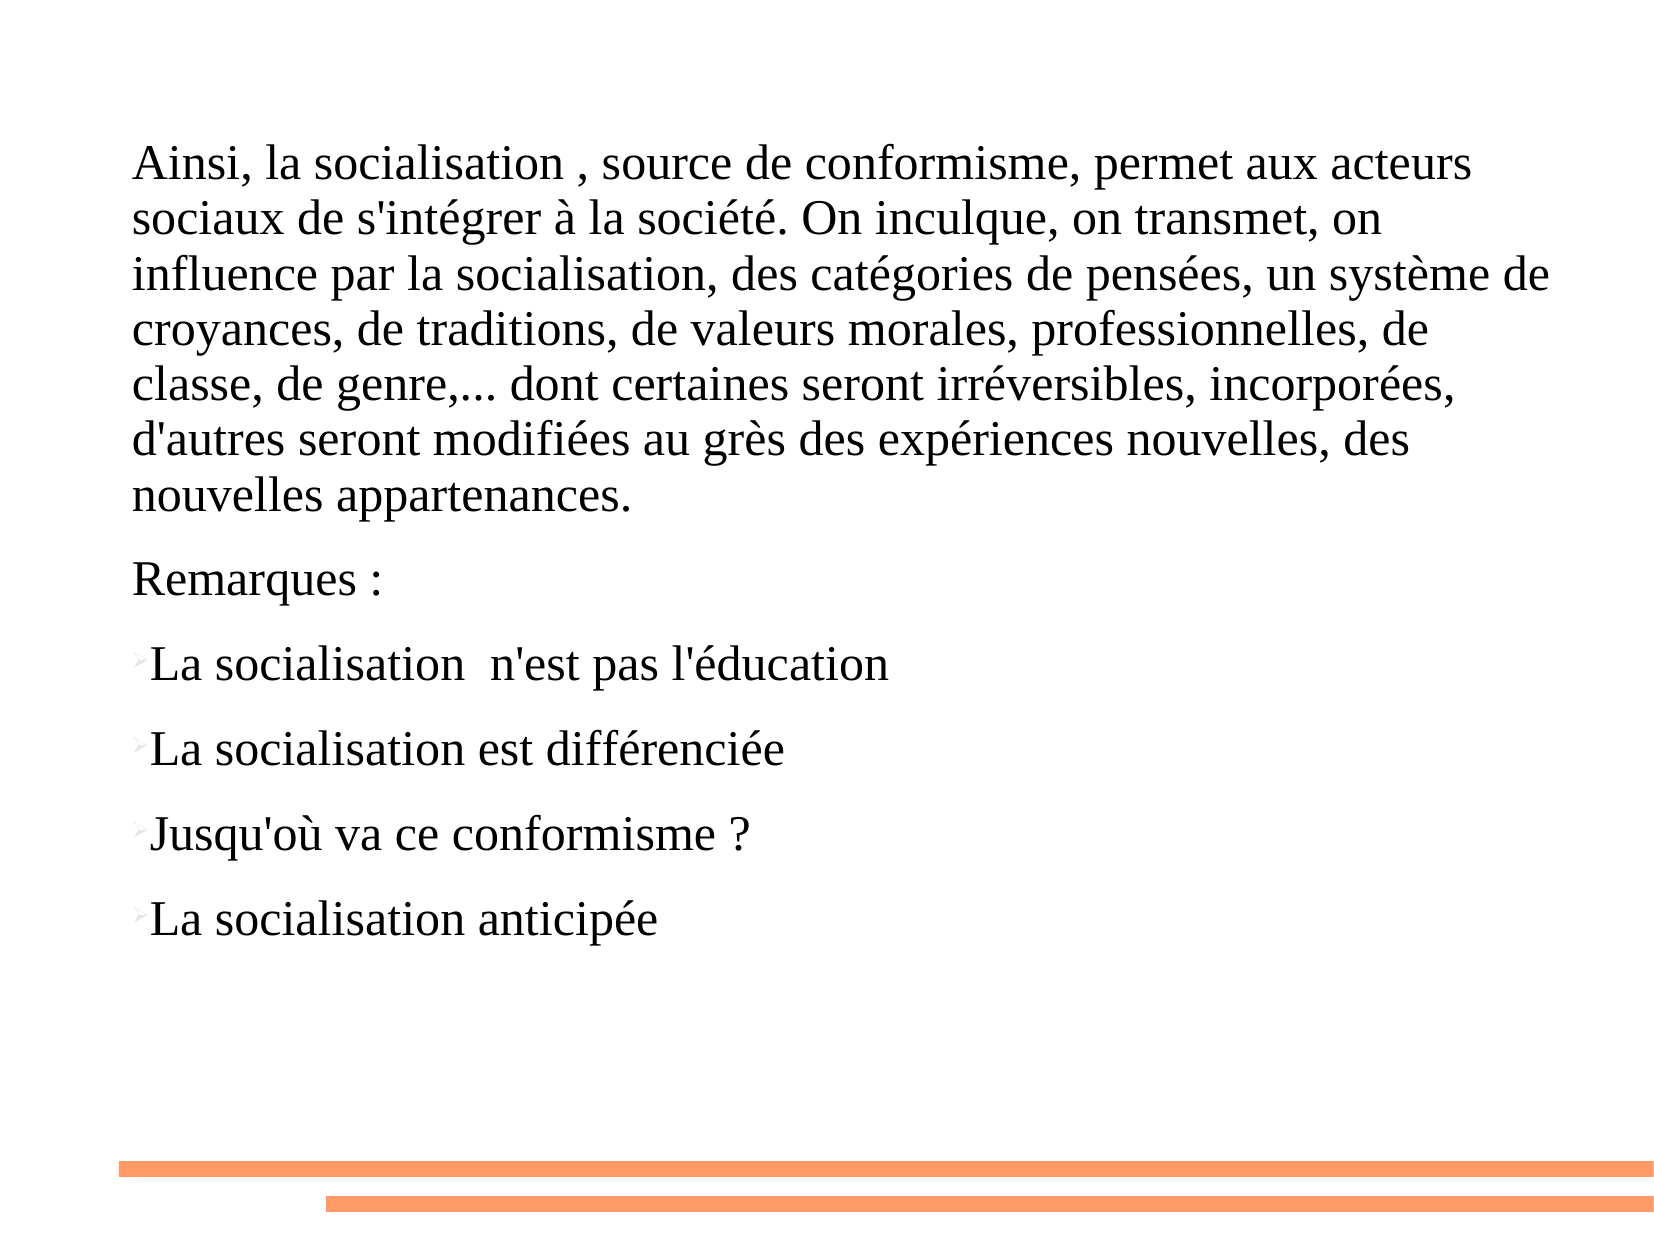

# Ainsi, la socialisation , source de conformisme, permet aux acteurs sociaux de s'intégrer à la société. On inculque, on transmet, on influence par la socialisation, des catégories de pensées, un système de croyances, de traditions, de valeurs morales, professionnelles, de classe, de genre,... dont certaines seront irréversibles, incorporées, d'autres seront modifiées au grès des expériences nouvelles, des nouvelles appartenances.
Remarques :
La socialisation n'est pas l'éducation
La socialisation est différenciée
Jusqu'où va ce conformisme ?
La socialisation anticipée